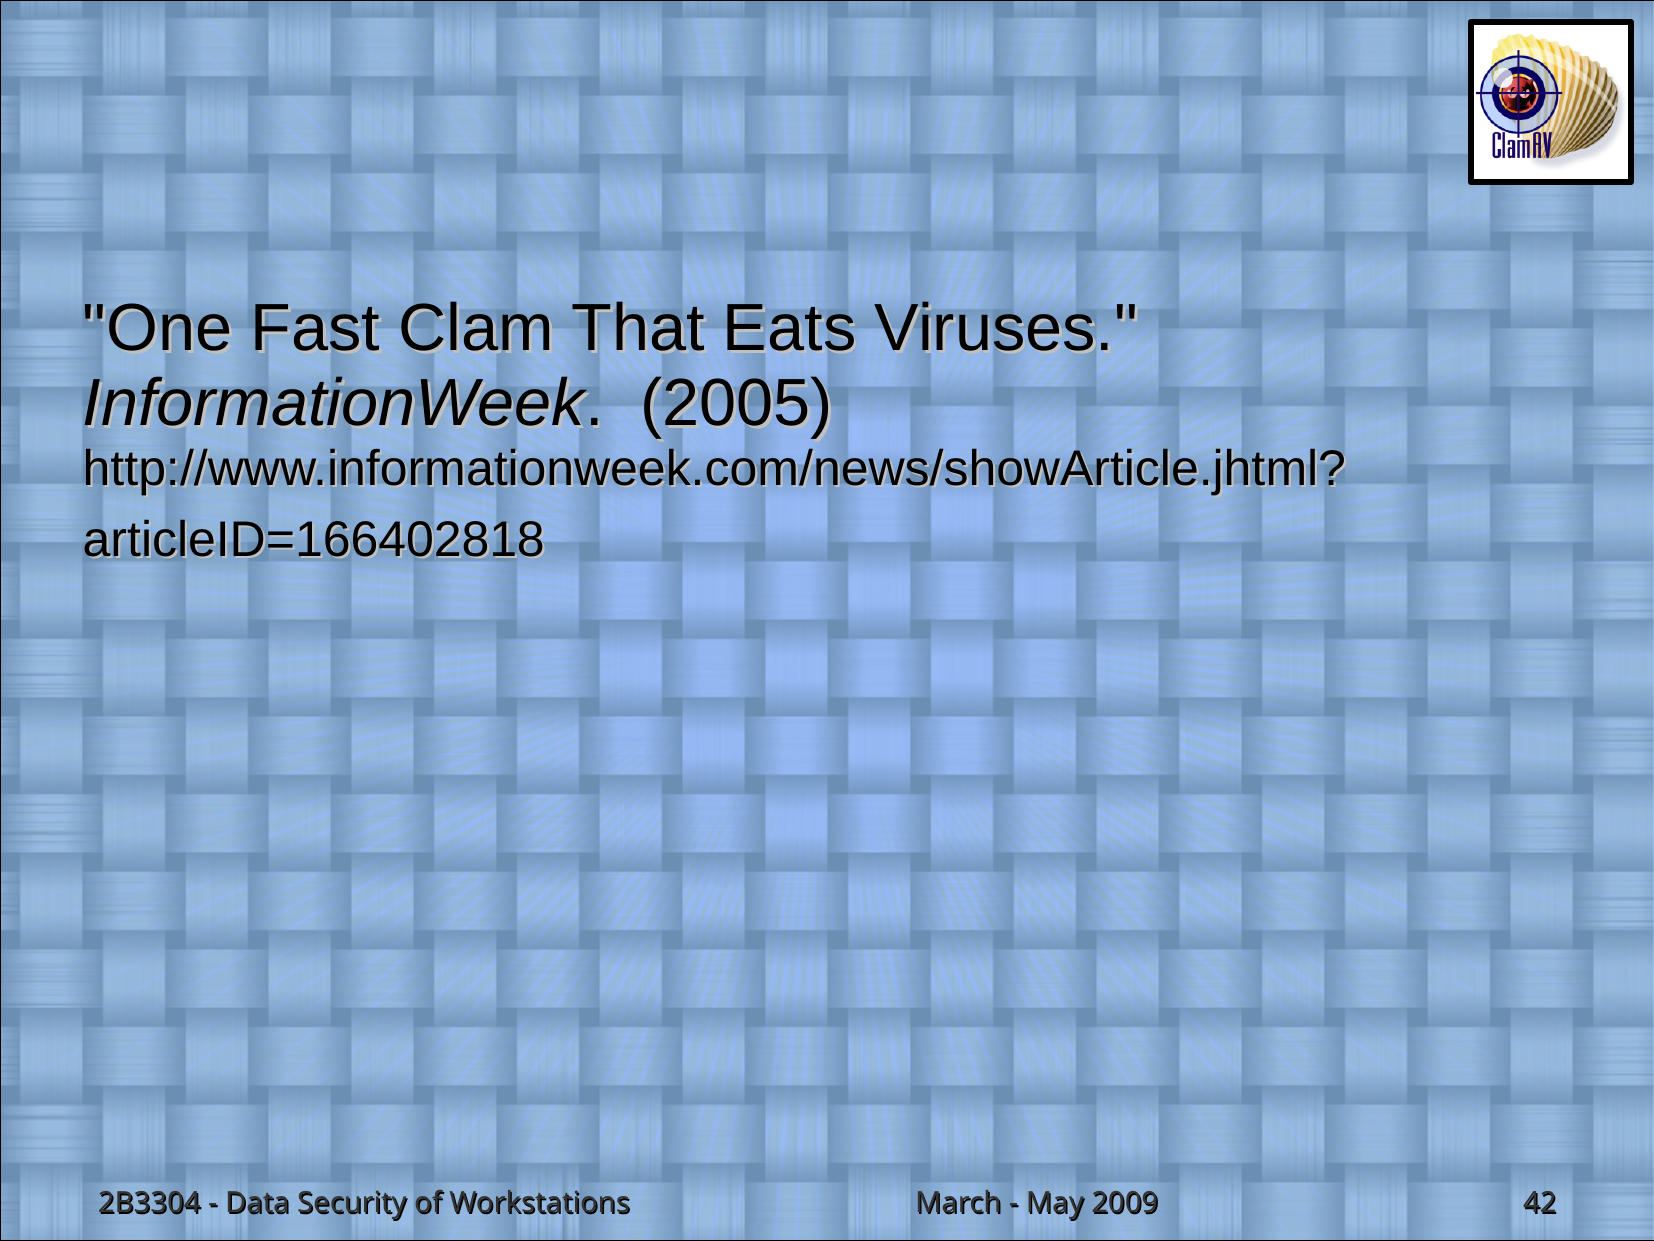

#
"One Fast Clam That Eats Viruses." InformationWeek. (2005)
http://www.informationweek.com/news/showArticle.jhtml?articleID=166402818